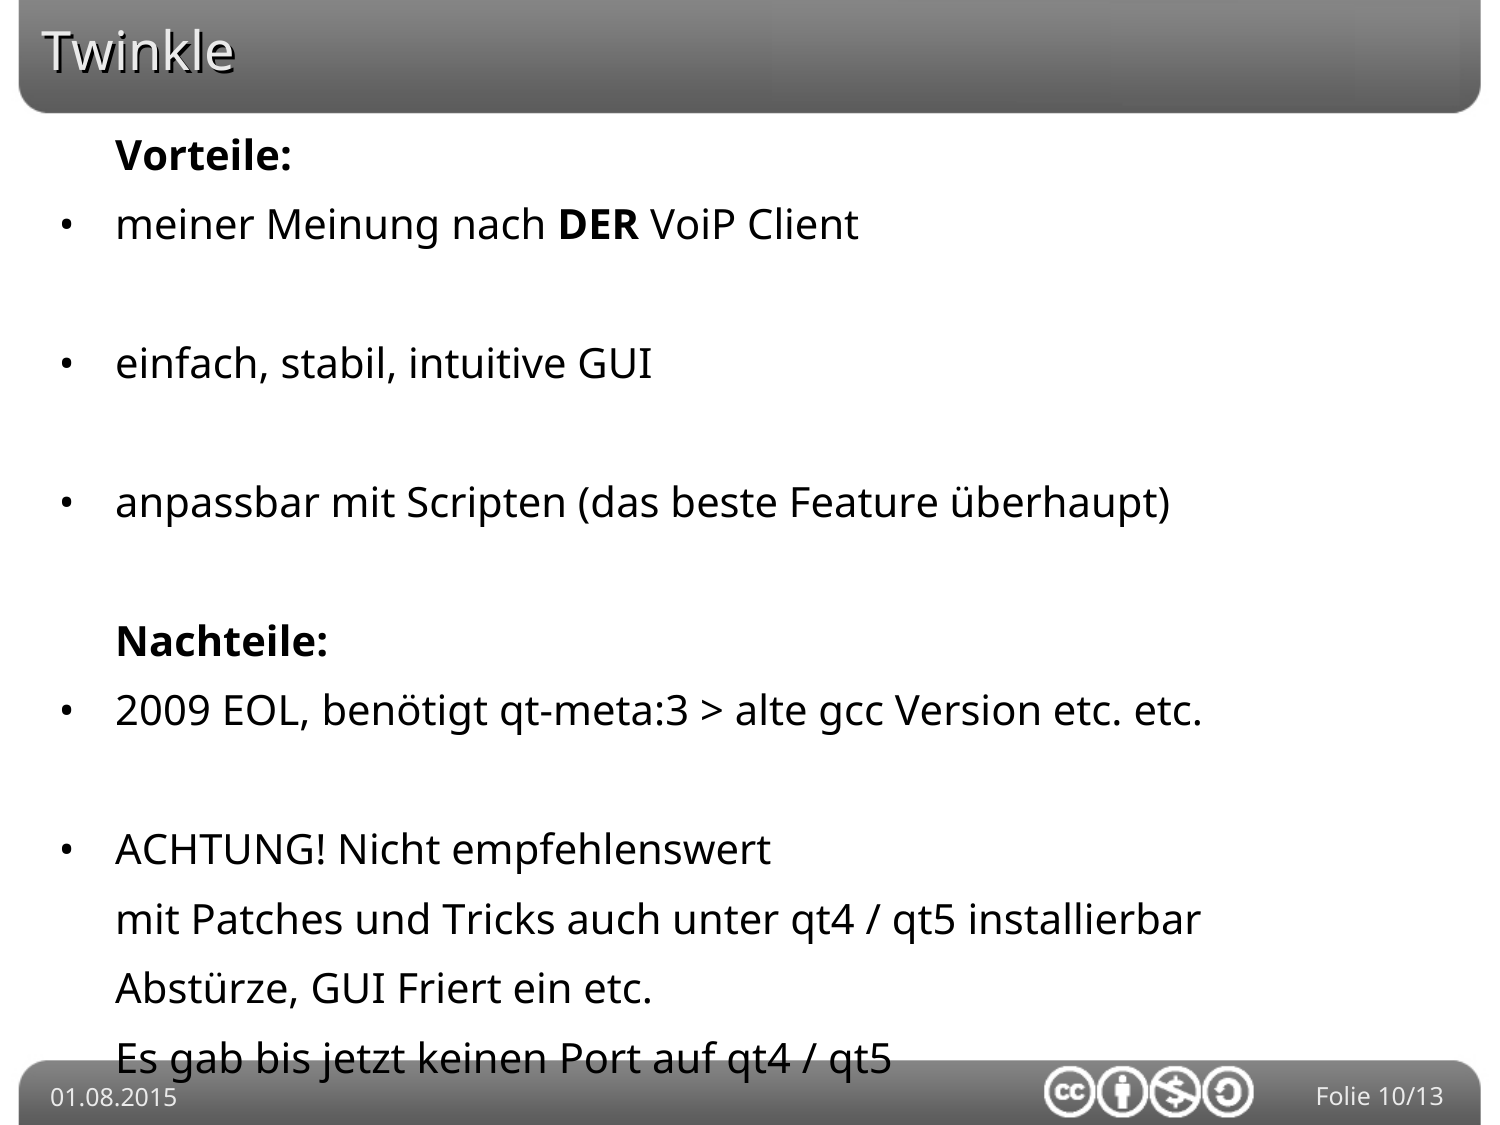

# Twinkle
Vorteile:
meiner Meinung nach DER VoiP Client
einfach, stabil, intuitive GUI
anpassbar mit Scripten (das beste Feature überhaupt)
Nachteile:
2009 EOL, benötigt qt-meta:3 > alte gcc Version etc. etc.
ACHTUNG! Nicht empfehlenswert
mit Patches und Tricks auch unter qt4 / qt5 installierbar
Abstürze, GUI Friert ein etc.
Es gab bis jetzt keinen Port auf qt4 / qt5
10